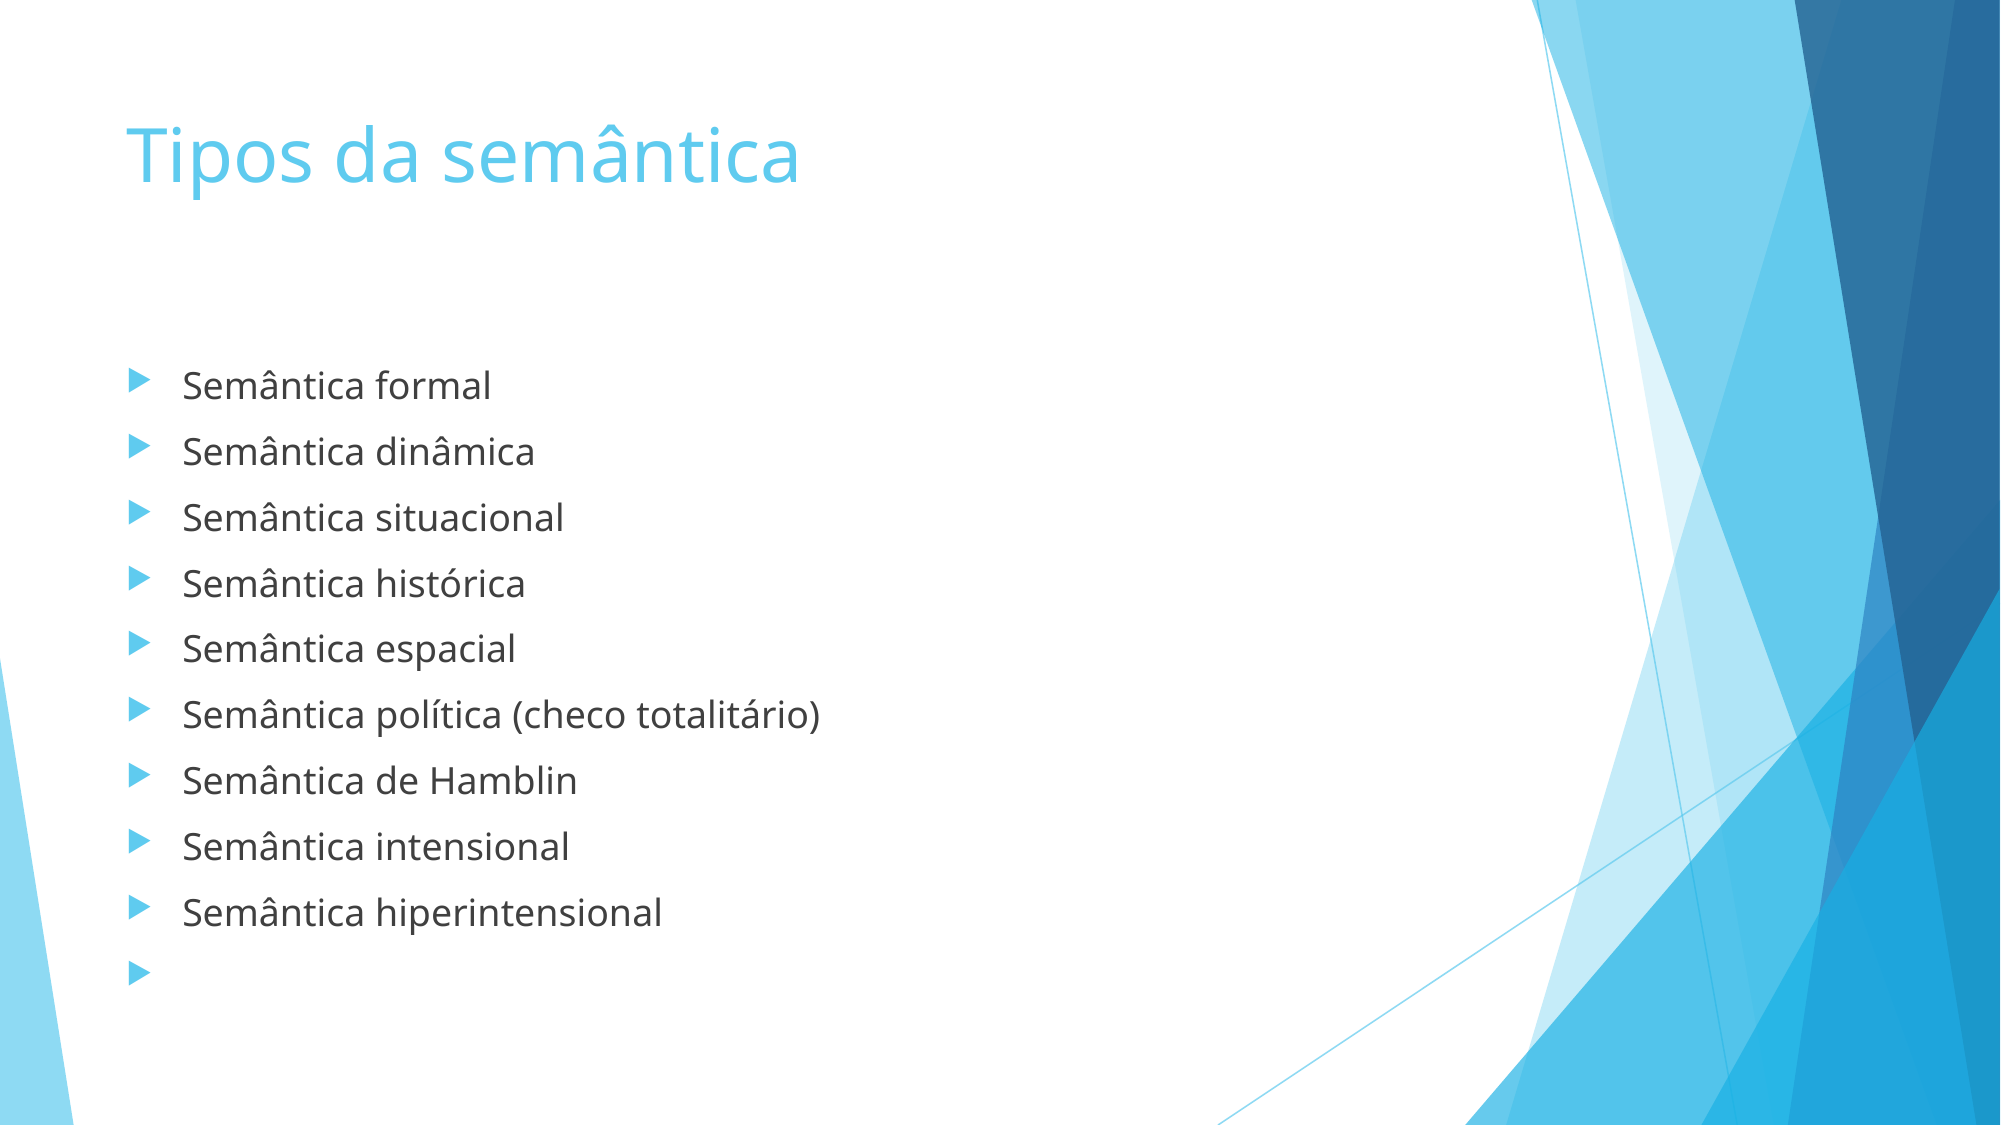

# Tipos da semântica
Semântica formal
Semântica dinâmica
Semântica situacional
Semântica histórica
Semântica espacial
Semântica política (checo totalitário)
Semântica de Hamblin
Semântica intensional
Semântica hiperintensional